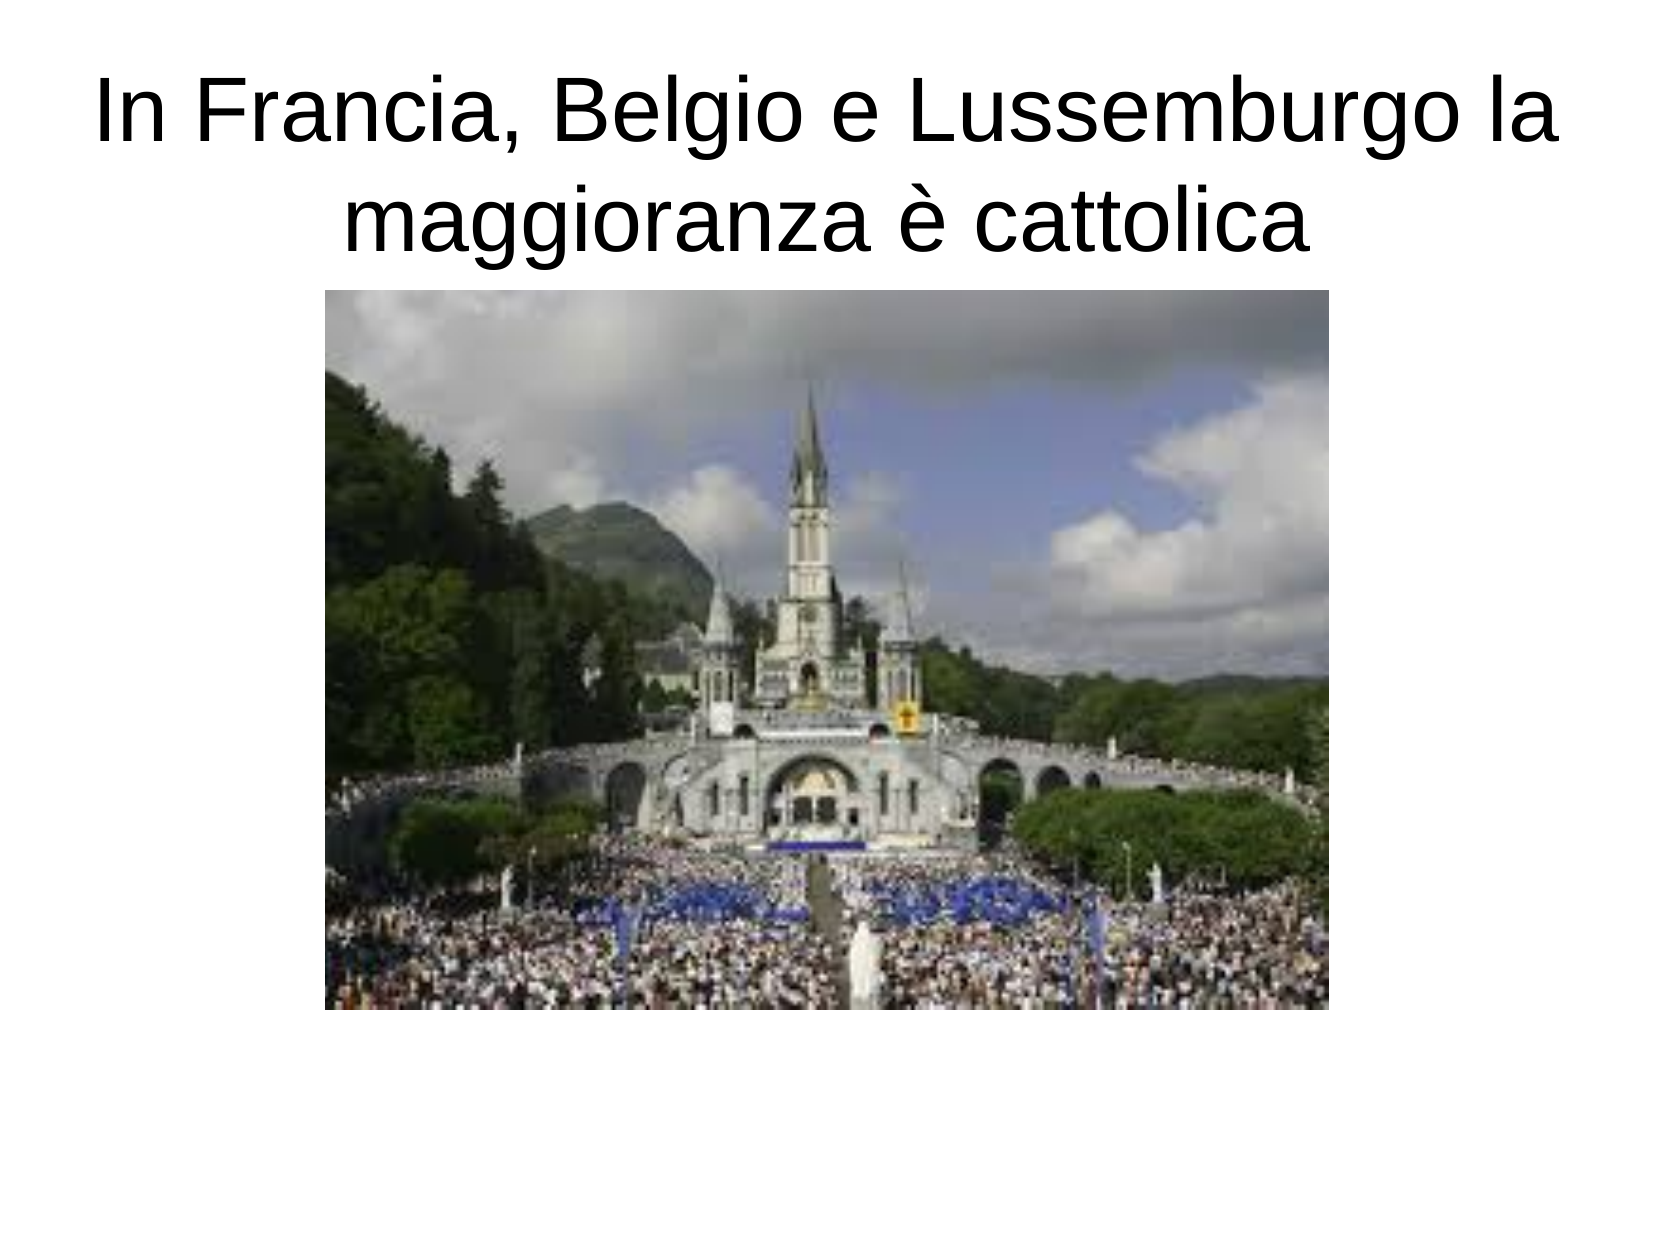

# In Francia, Belgio e Lussemburgo la maggioranza è cattolica